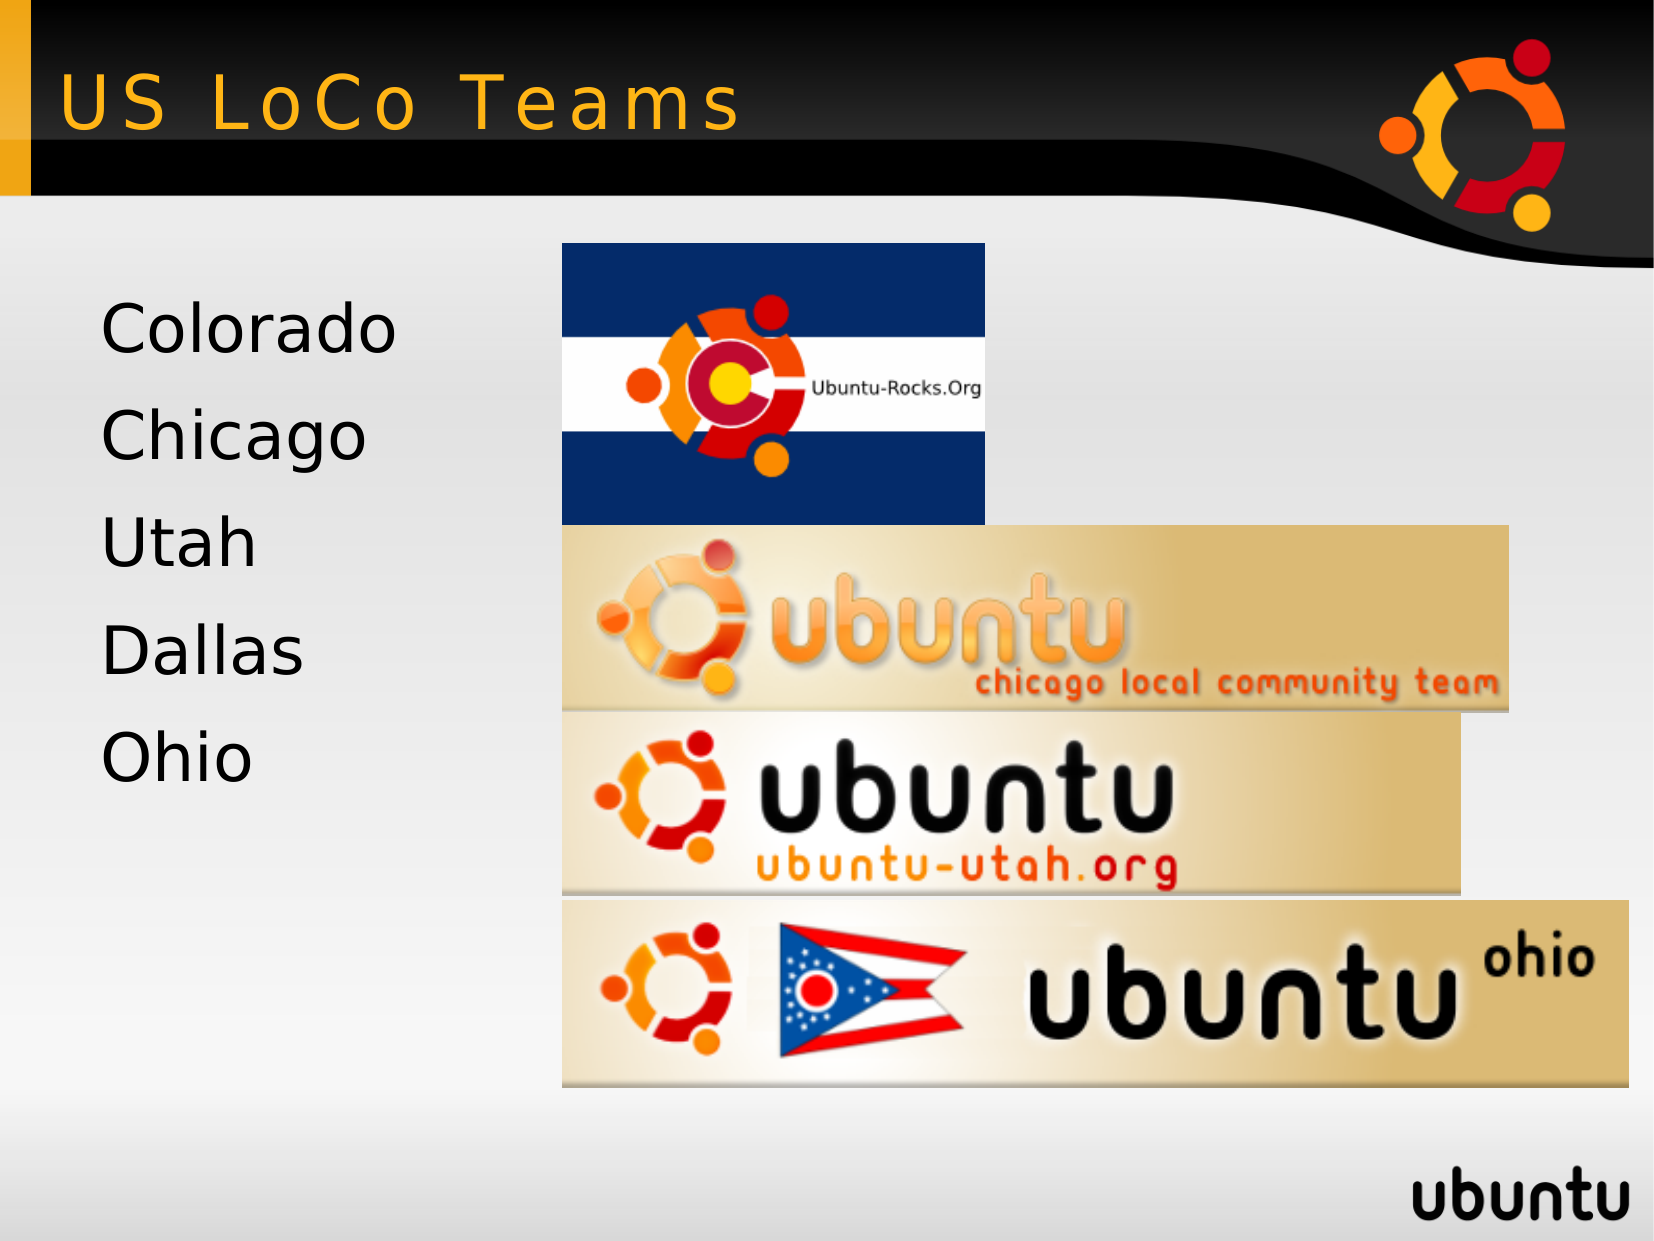

# US LoCo Teams
Colorado
Chicago
Utah
Dallas
Ohio